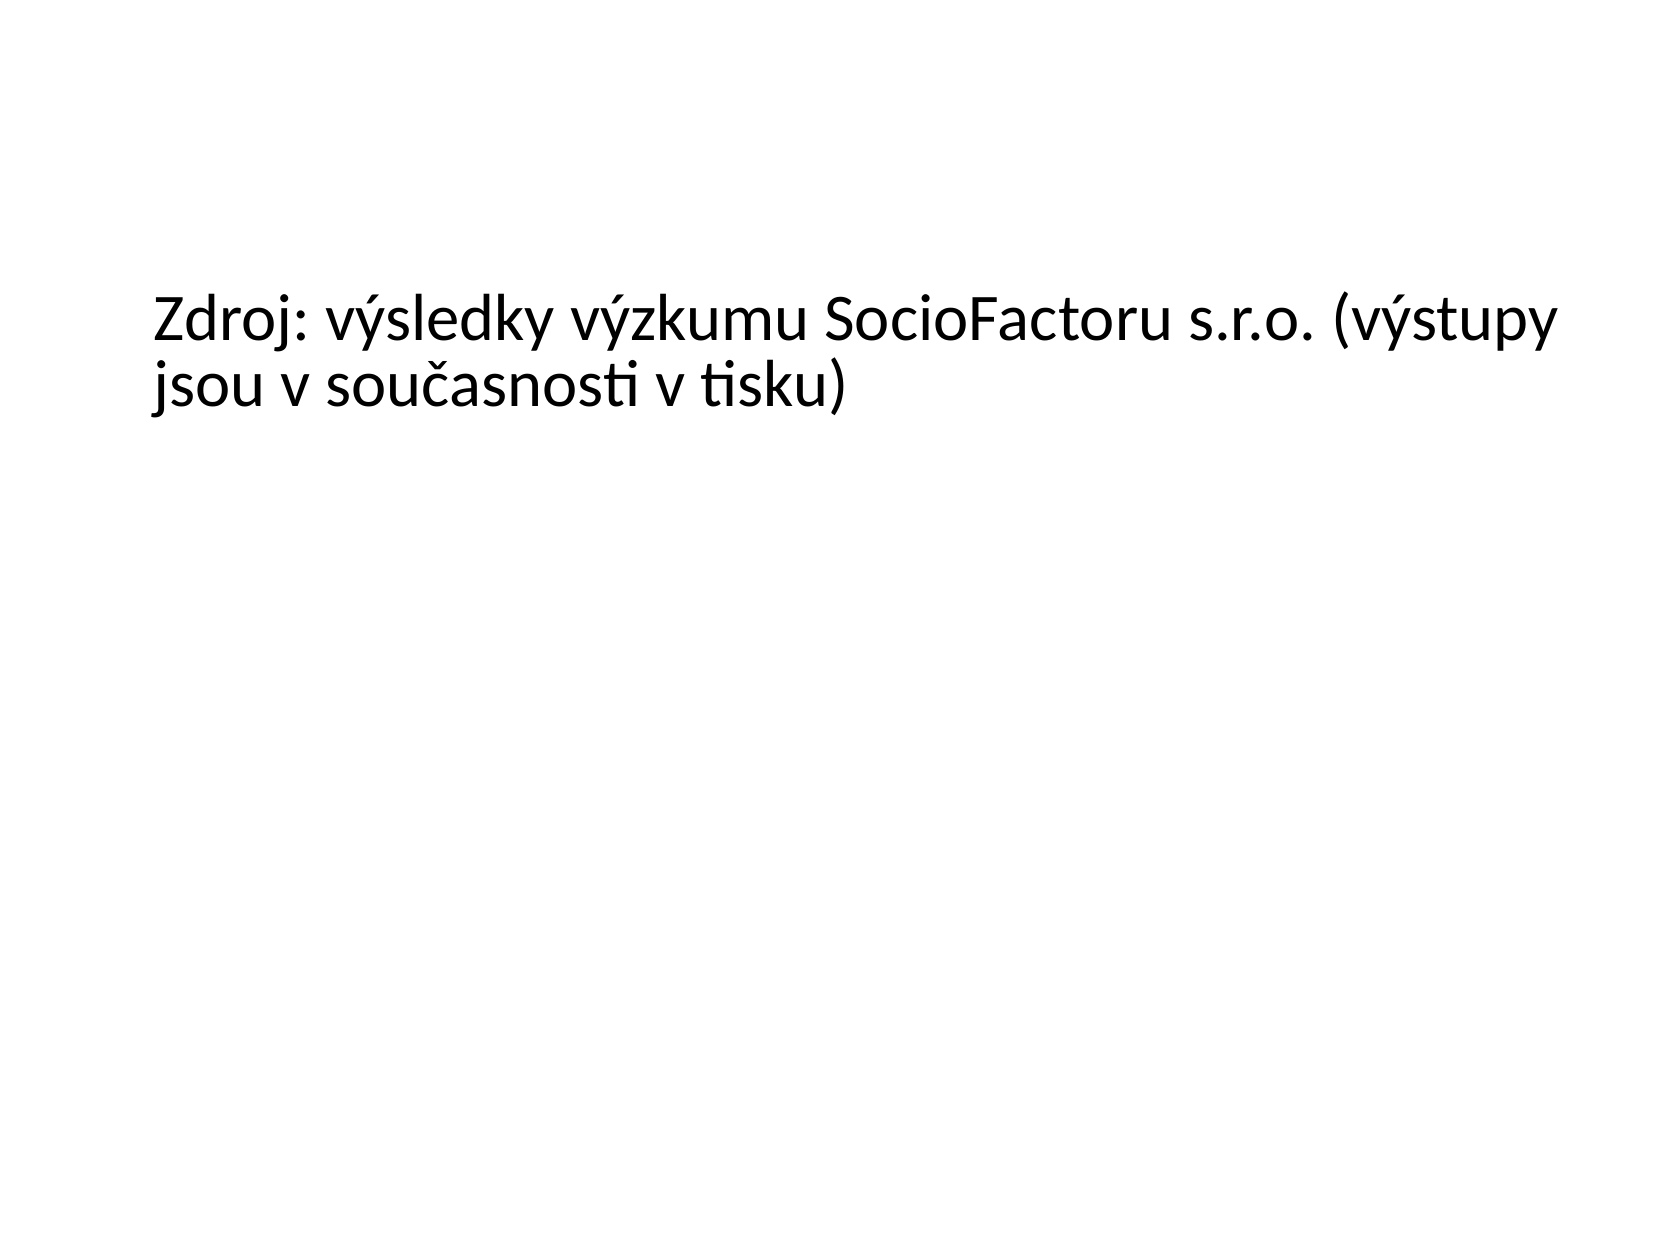

#
Zdroj: výsledky výzkumu SocioFactoru s.r.o. (výstupy jsou v současnosti v tisku)